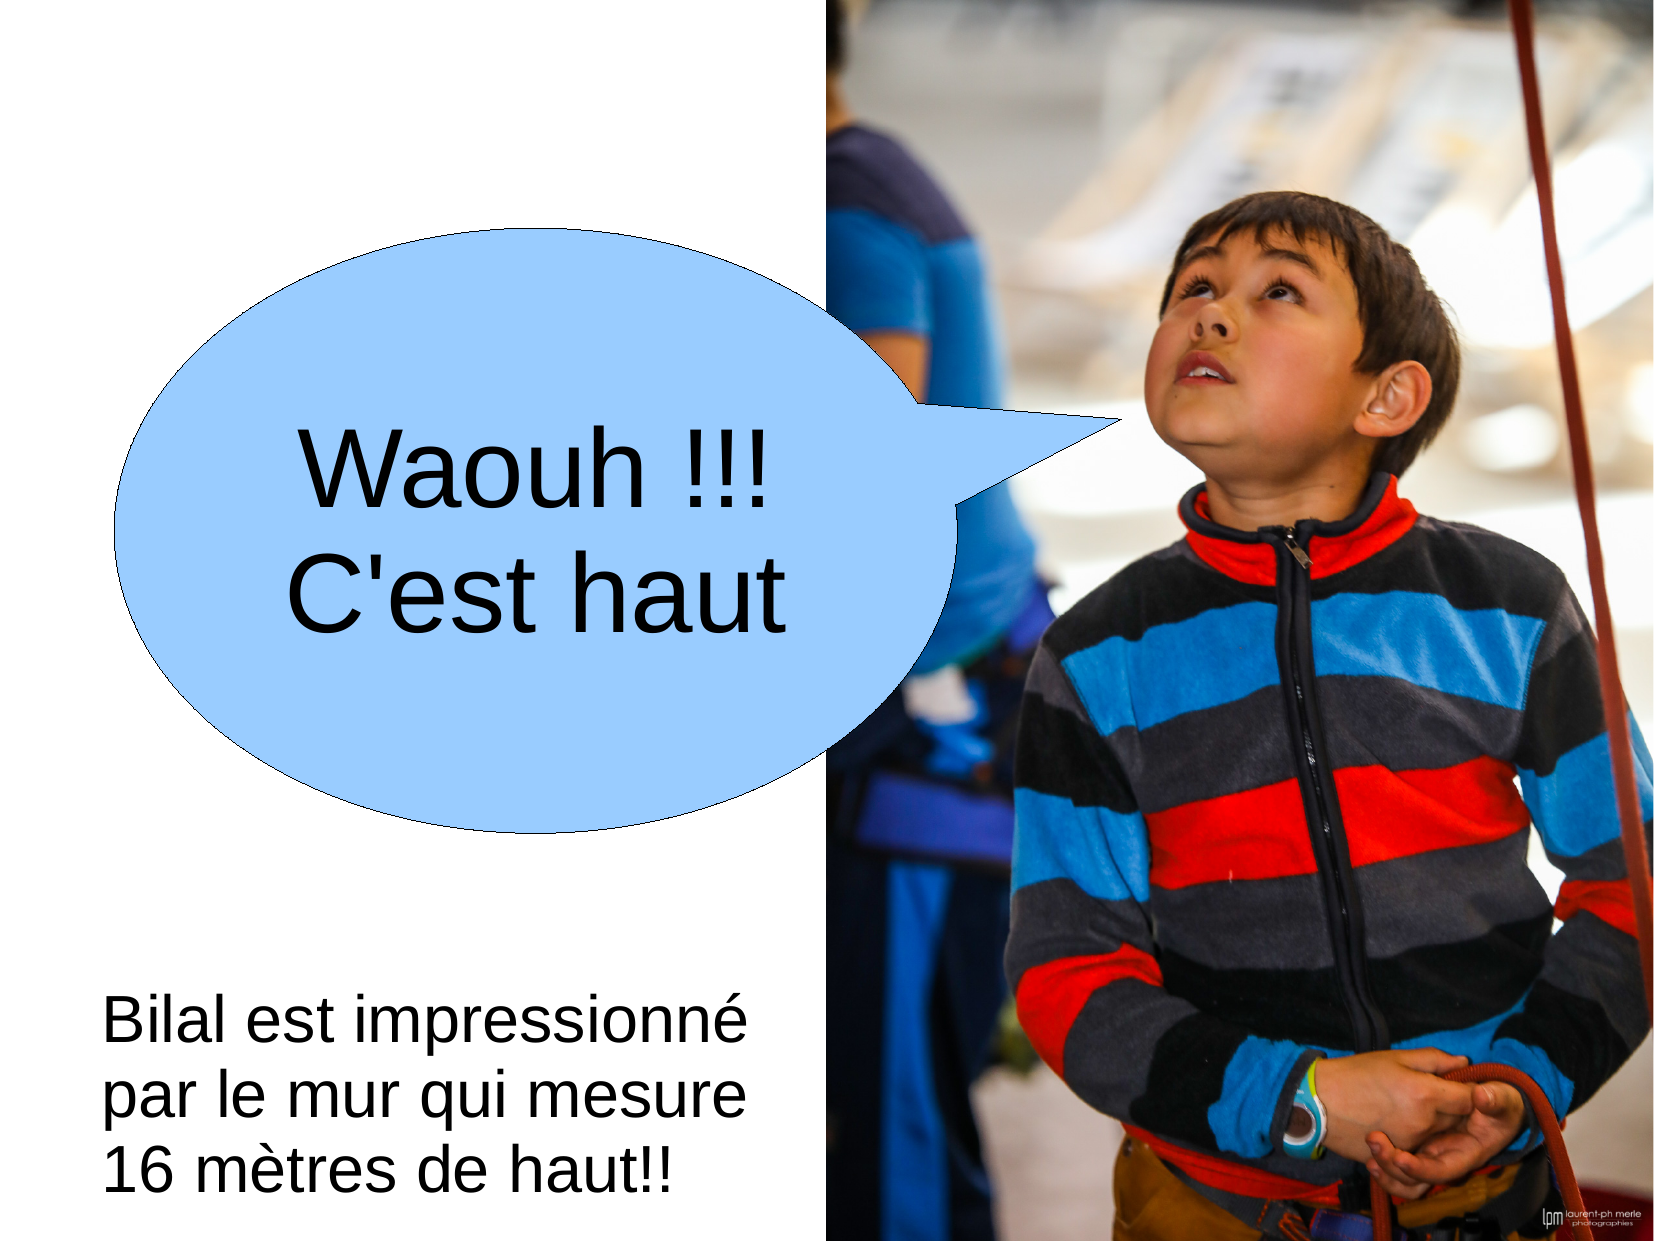

Waouh !!!
C'est haut
Bilal est impressionné
par le mur qui mesure 16 mètres de haut!!